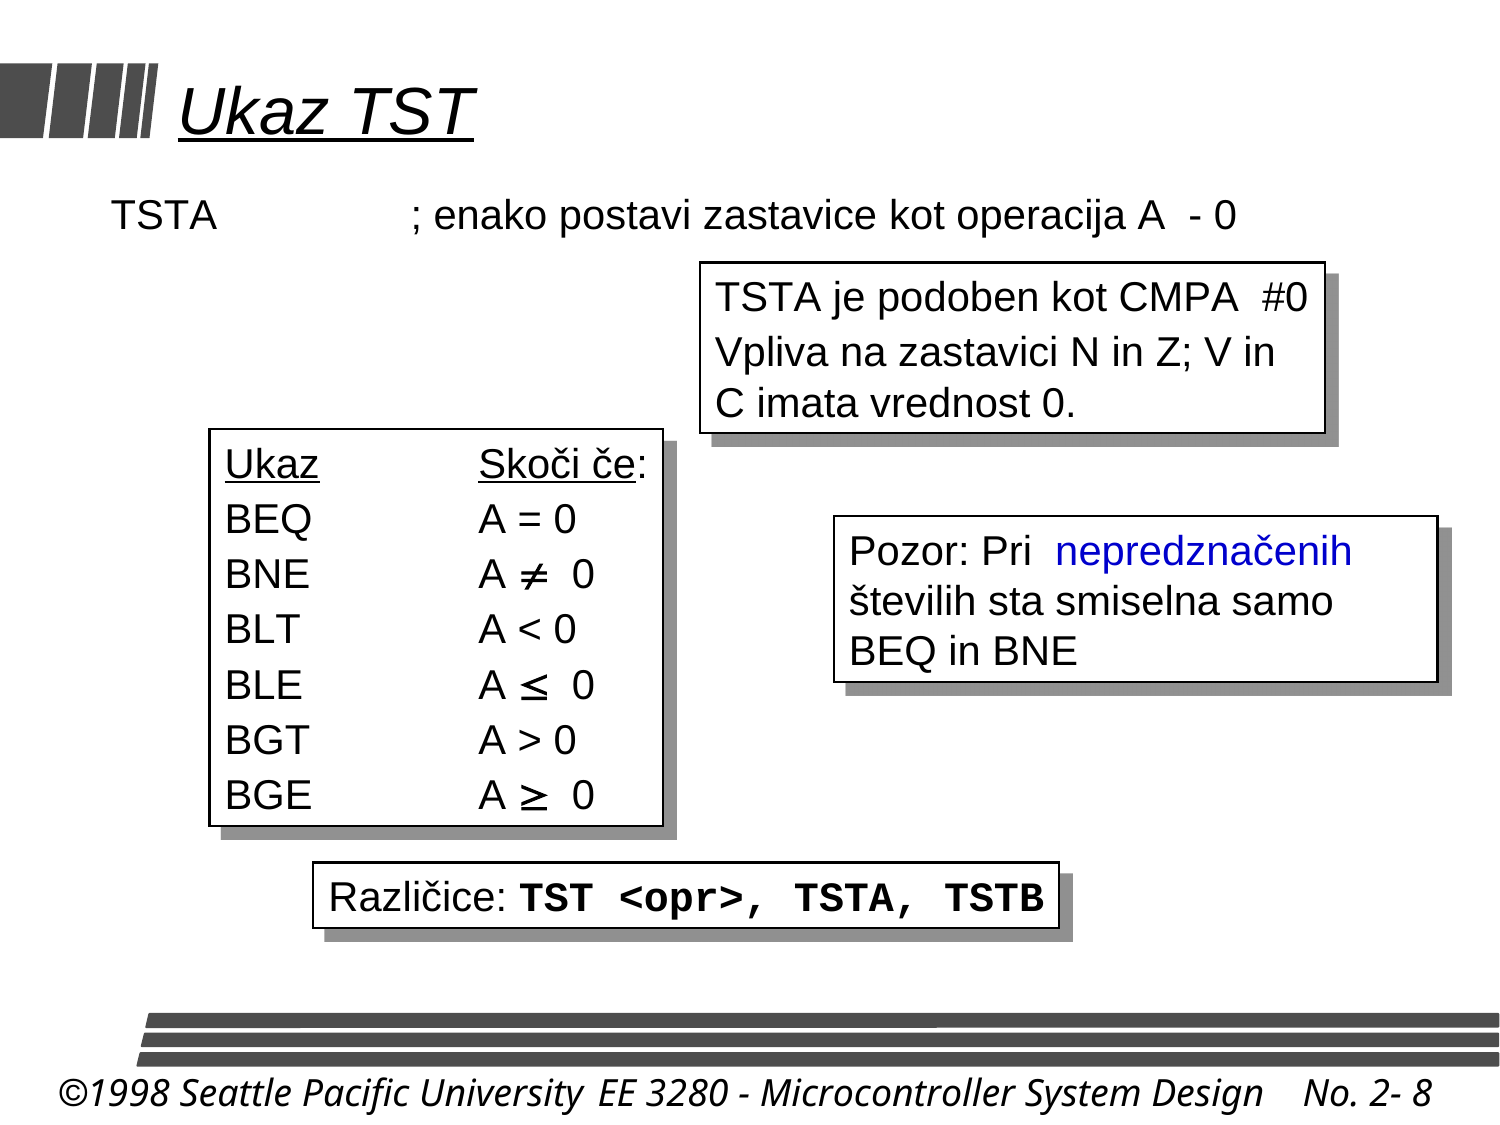

# Ukaz TST
TSTA		; enako postavi zastavice kot operacija A - 0
TSTA je podoben kot CMPA #0
Vpliva na zastavici N in Z; V in C imata vrednost 0.
Ukaz	Skoči če:
BEQ	A = 0
BNE	A 0
BLT	A < 0
BLE	A 0
BGT	A > 0
BGE	A 0
Pozor: Pri nepredznačenih številih sta smiselna samo BEQ in BNE
Različice: TST <opr>, TSTA, TSTB